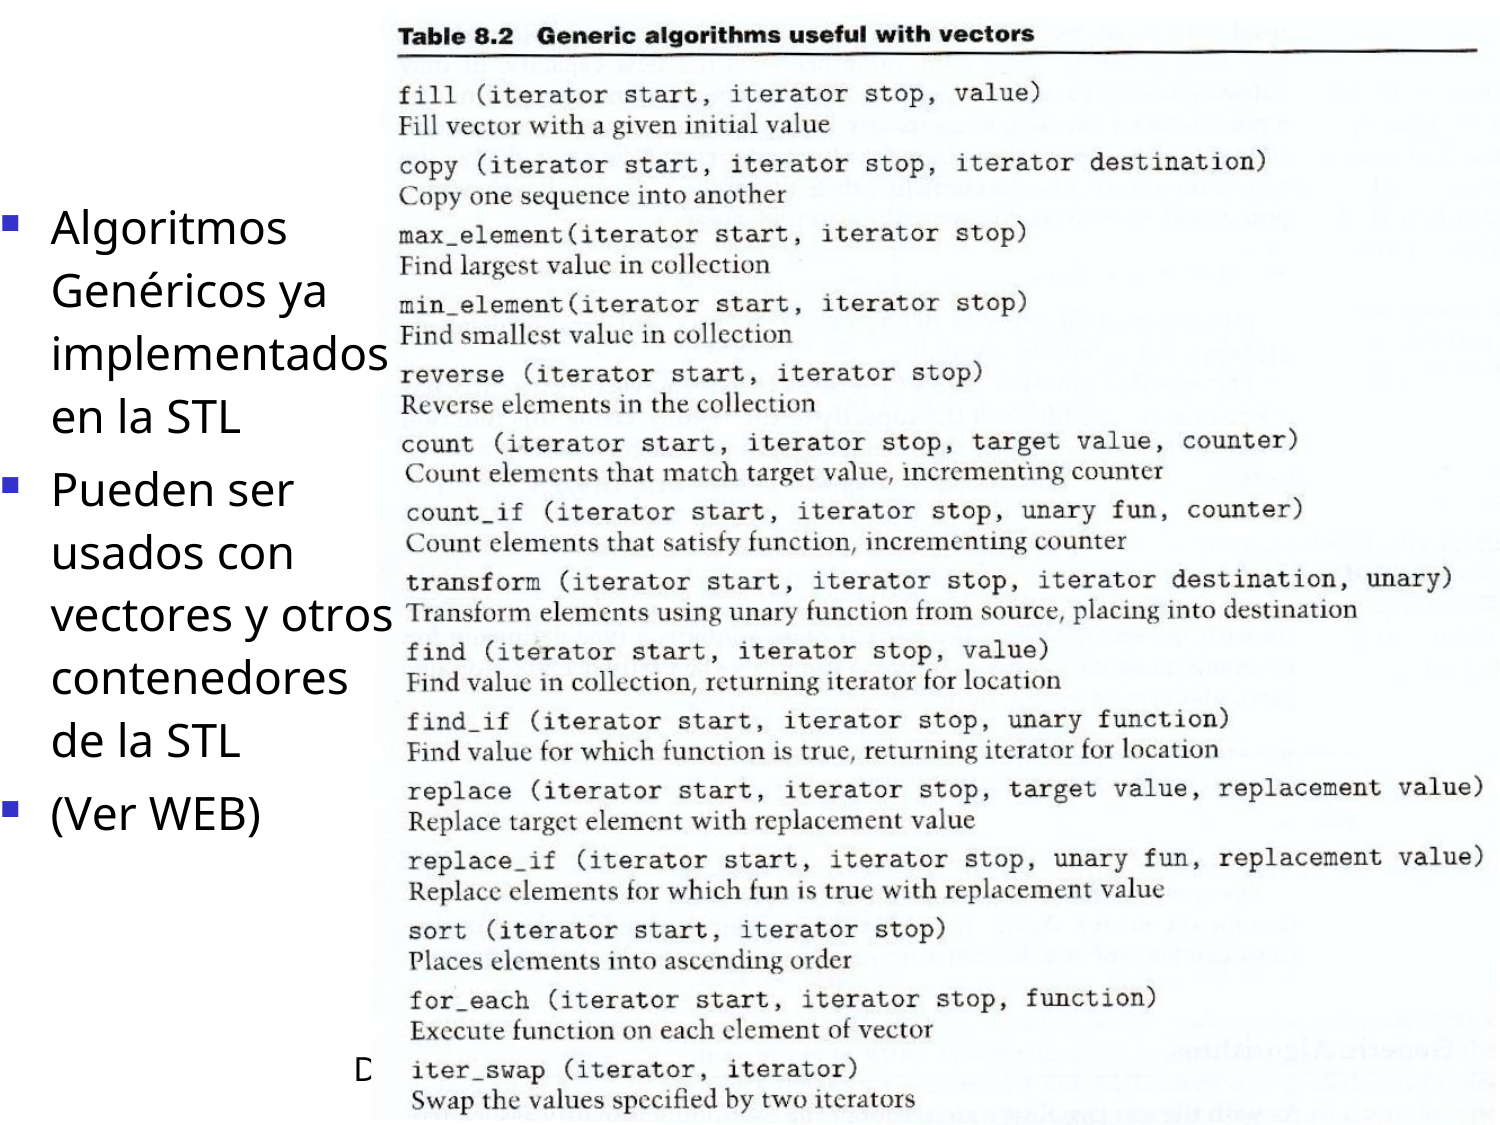

#
Algoritmos Genéricos ya implementados en la STL
Pueden ser usados con vectores y otros contenedores de la STL
(Ver WEB)
Diseño y Programación Orientados a Objetos
5